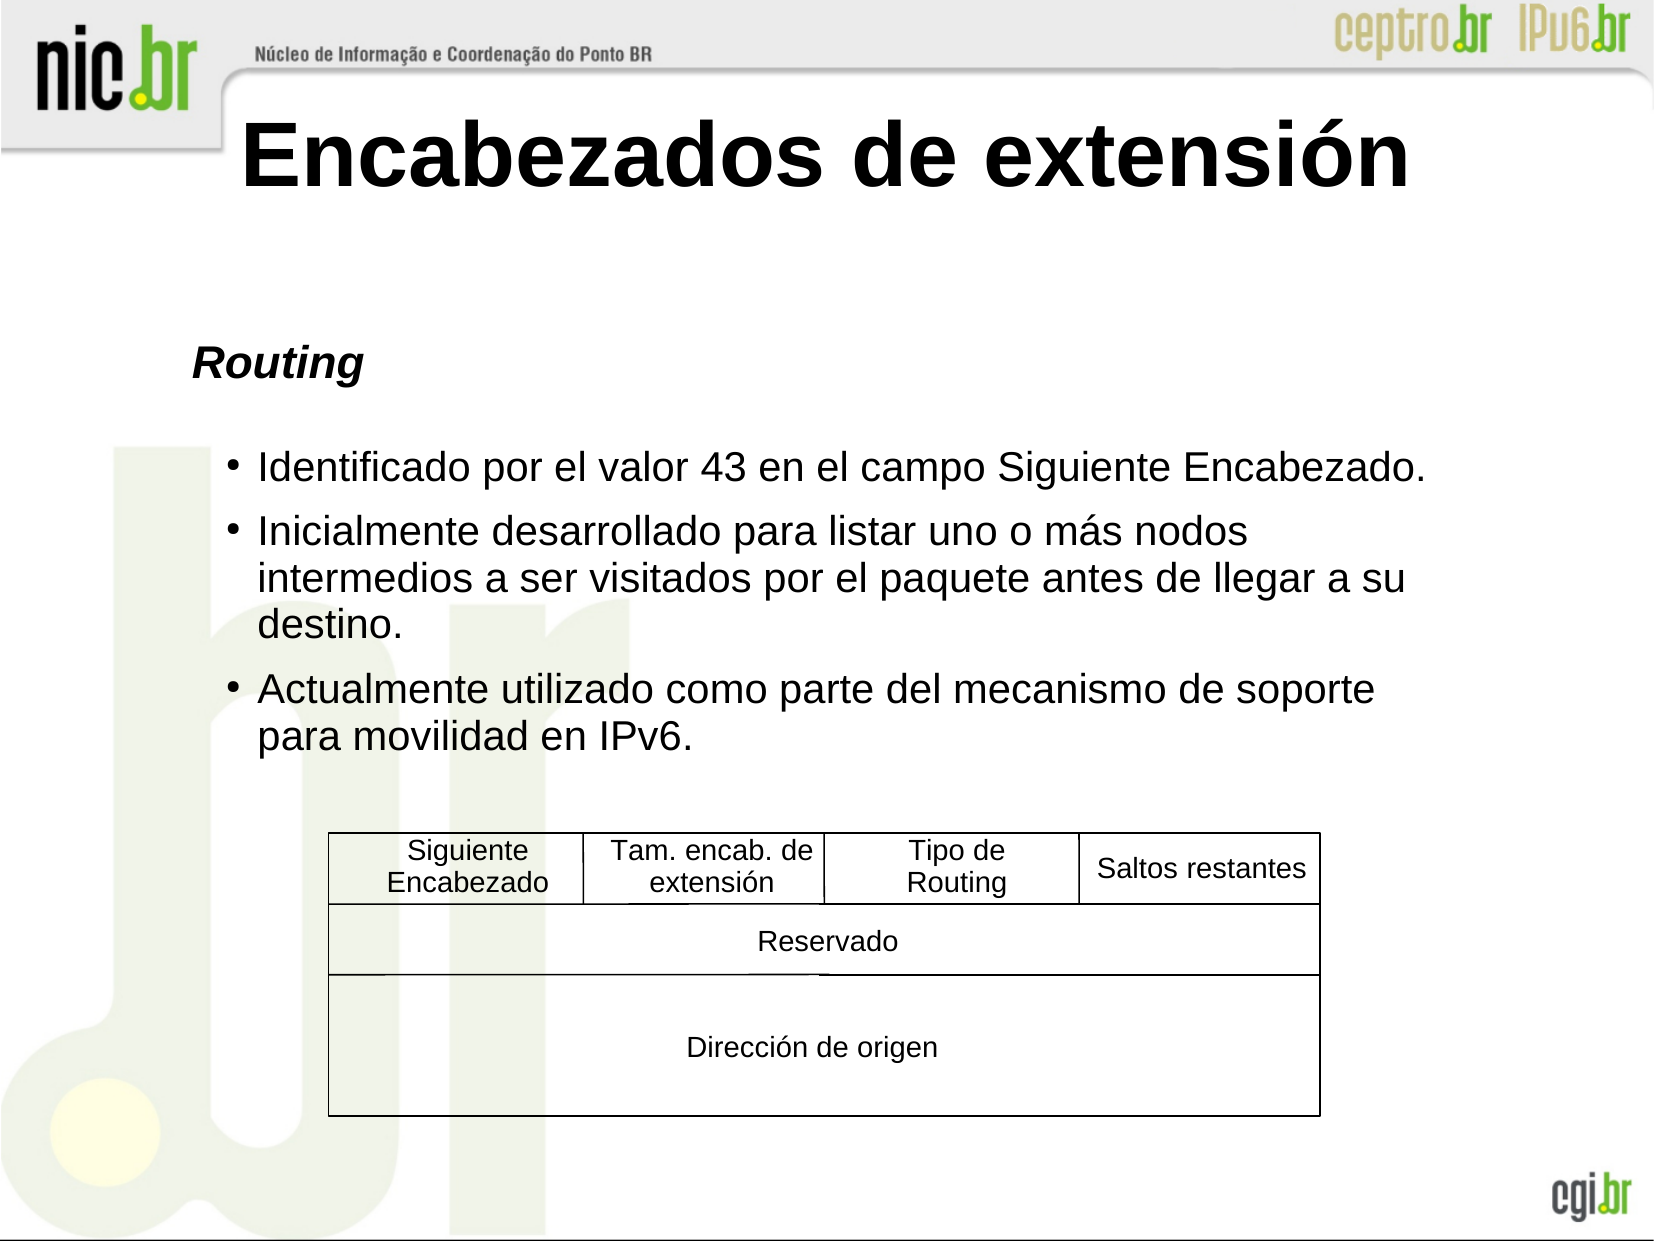

Encabezados de extensión
Routing
Identificado por el valor 43 en el campo Siguiente Encabezado.
Inicialmente desarrollado para listar uno o más nodos intermedios a ser visitados por el paquete antes de llegar a su destino.
Actualmente utilizado como parte del mecanismo de soporte para movilidad en IPv6.
Siguiente
Encabezado
Tipo de Routing
Tam. encab. de
extensión
Saltos restantes
Reservado
Dirección de origen